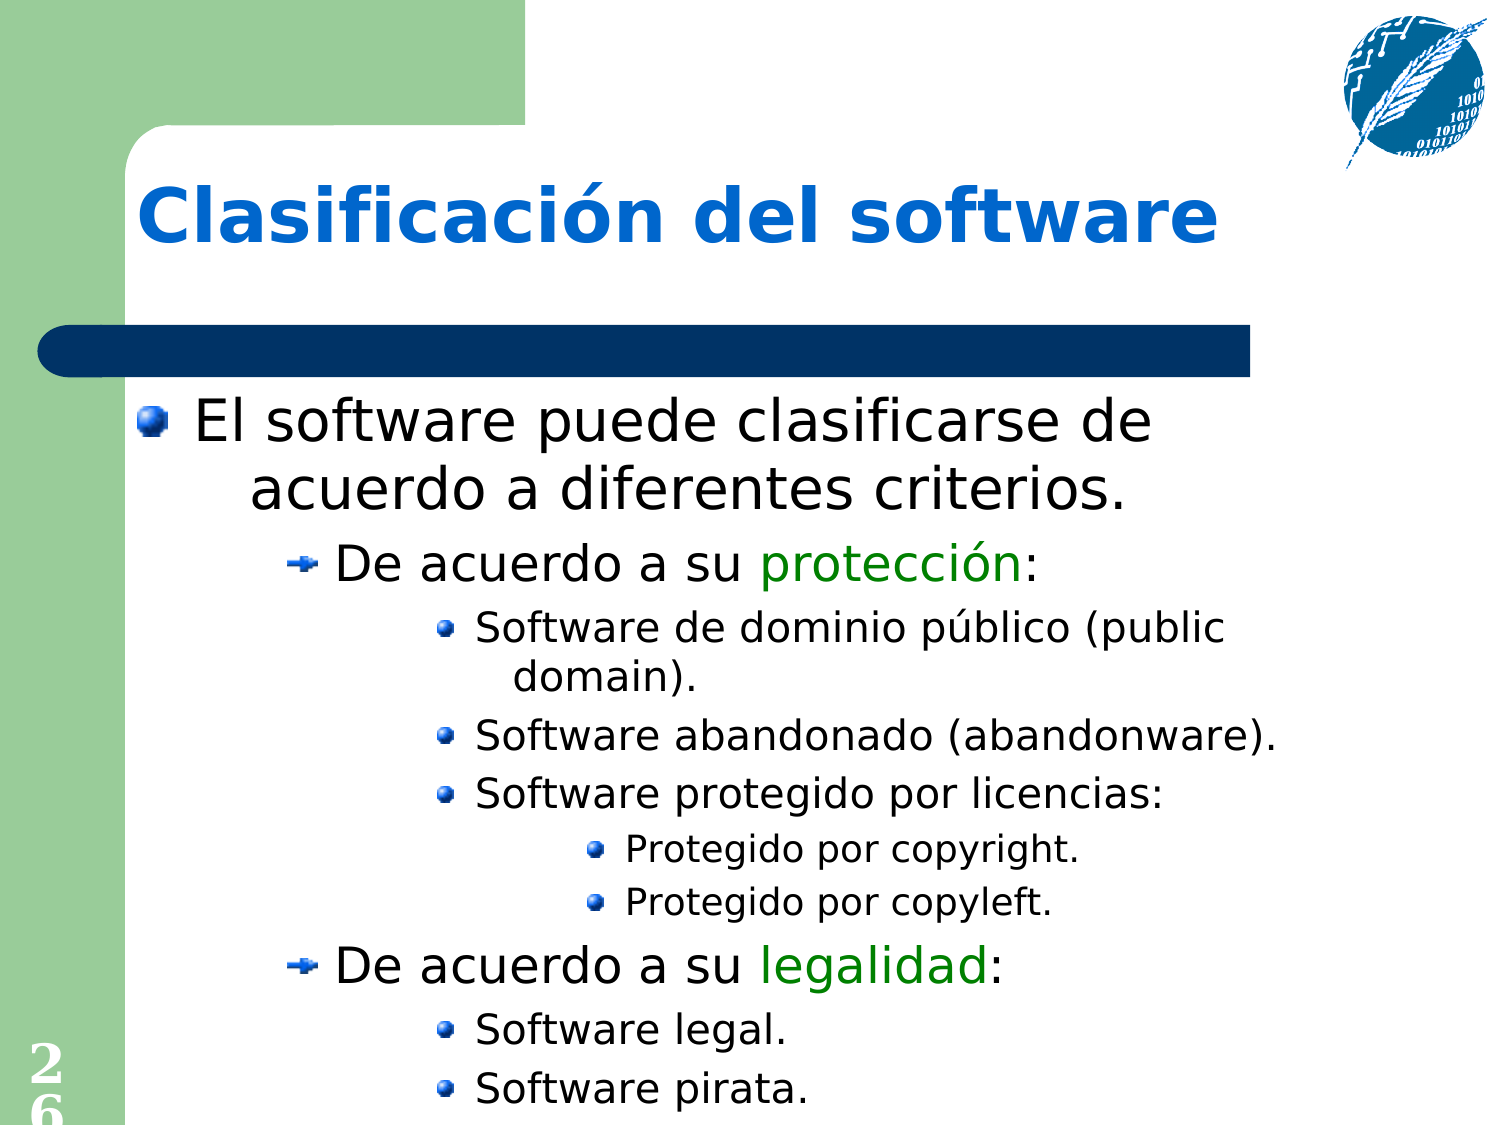

# Clasificación del software
El software puede clasificarse de acuerdo a diferentes criterios.
De acuerdo a su protección:
Software de dominio público (public domain).
Software abandonado (abandonware).
Software protegido por licencias:
Protegido por copyright.
Protegido por copyleft.
De acuerdo a su legalidad:
Software legal.
Software pirata.
26